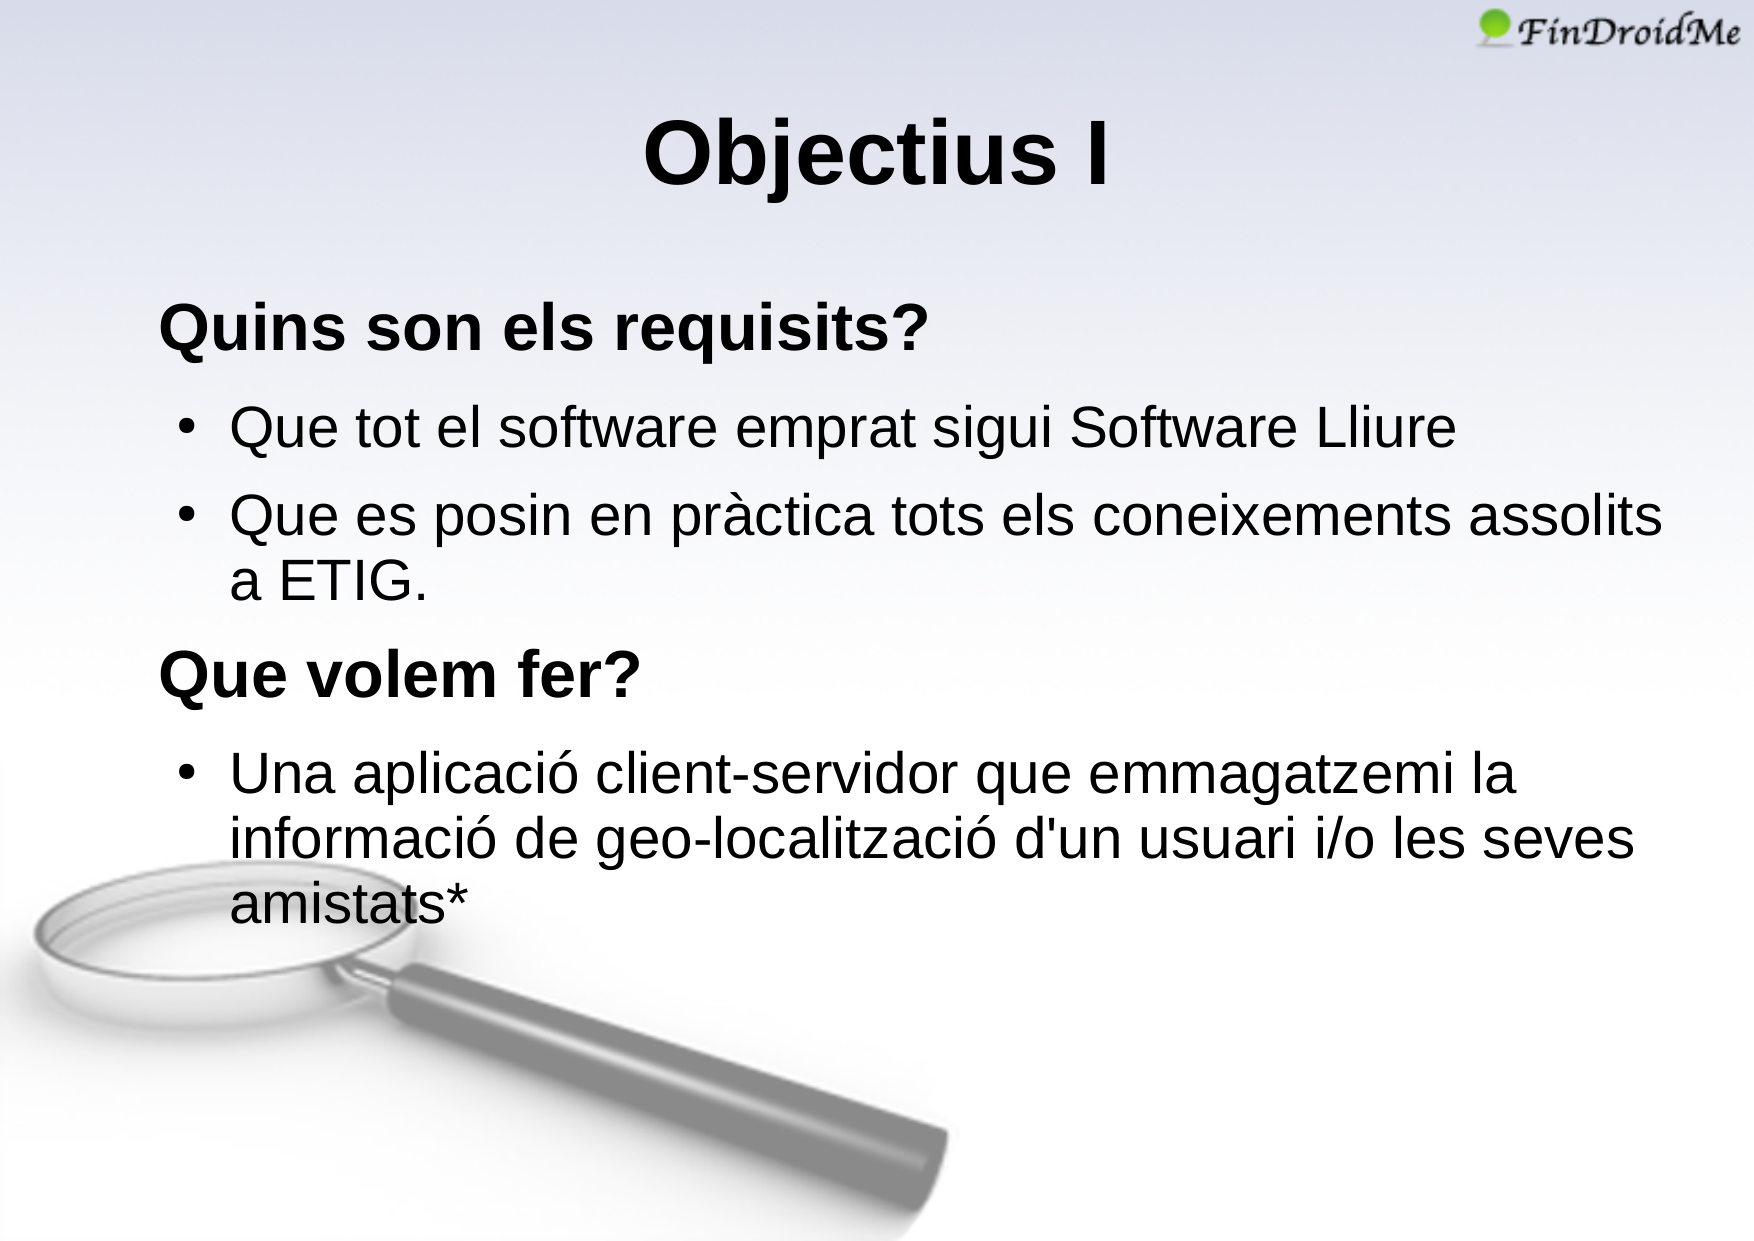

# Objectius I
Quins son els requisits?
Que tot el software emprat sigui Software Lliure
Que es posin en pràctica tots els coneixements assolits a ETIG.
Que volem fer?
Una aplicació client-servidor que emmagatzemi la informació de geo-localització d'un usuari i/o les seves amistats*